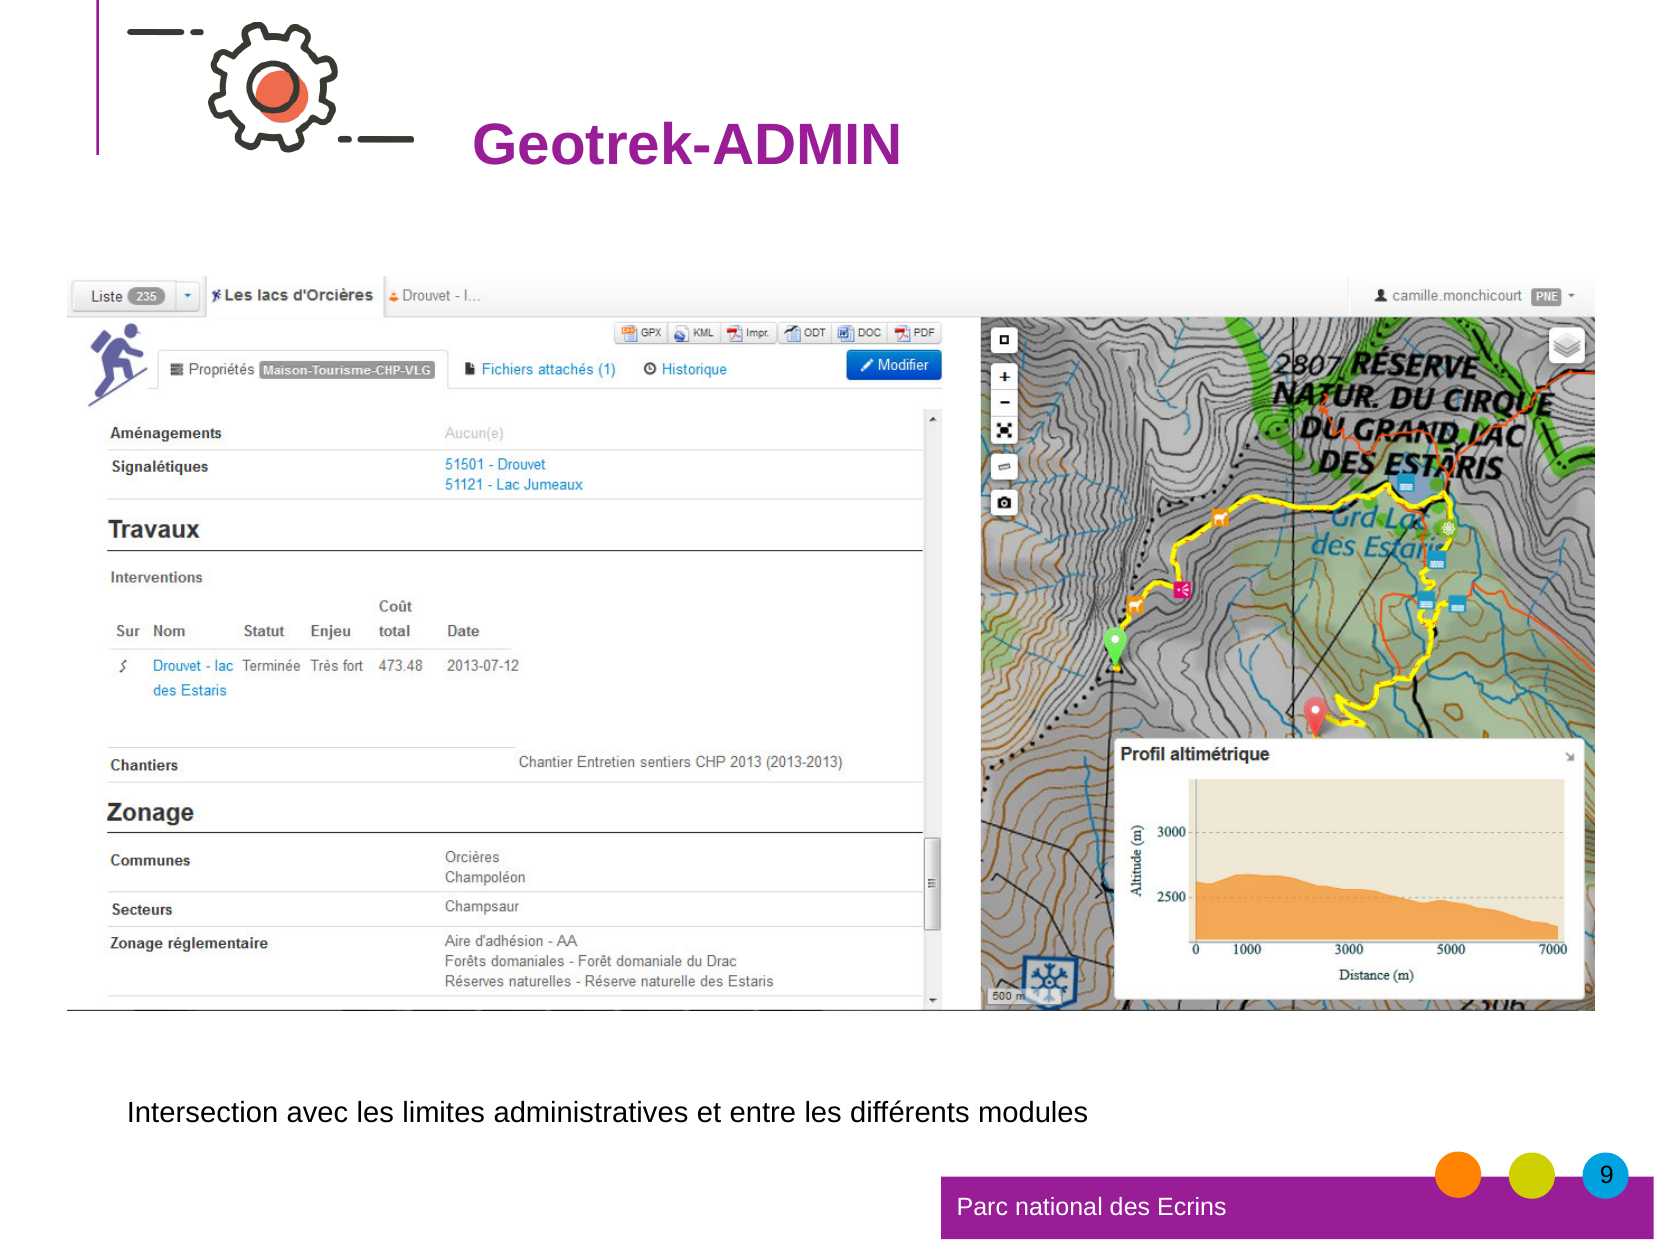

# Geotrek-ADMIN
Intersection avec les limites administratives et entre les différents modules